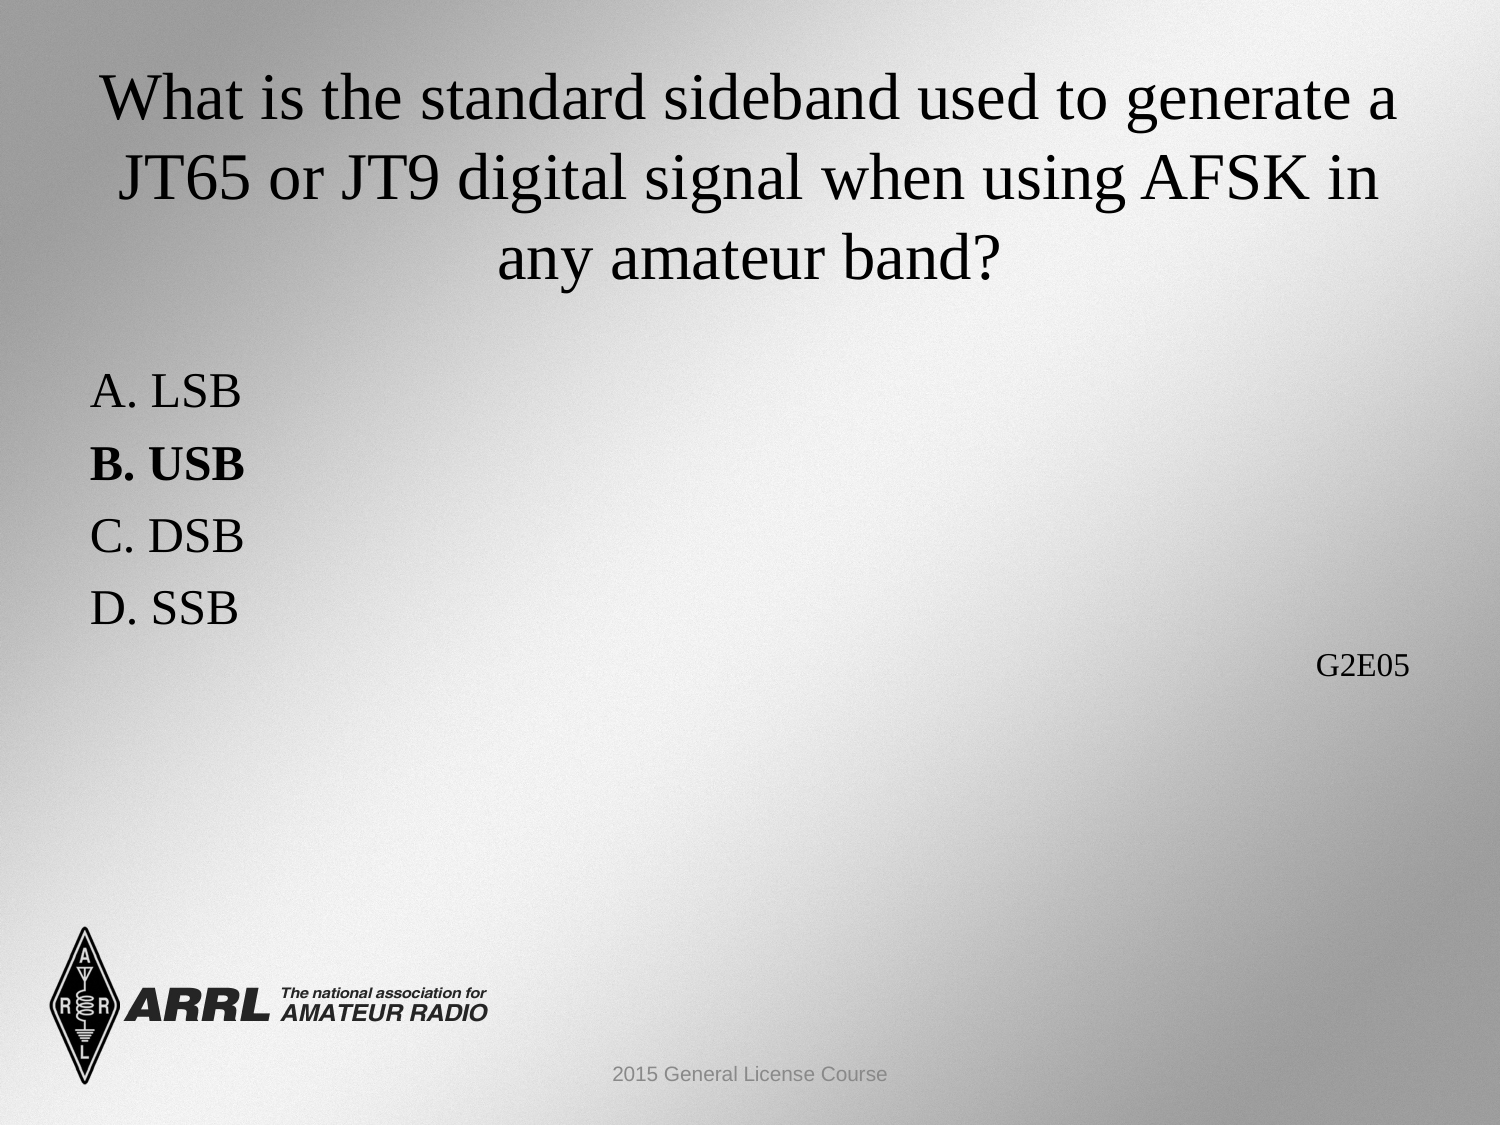

# What is the standard sideband used to generate a JT65 or JT9 digital signal when using AFSK in any amateur band?
A. LSB
B. USB
C. DSB
D. SSB
 G2E05
2015 General License Course